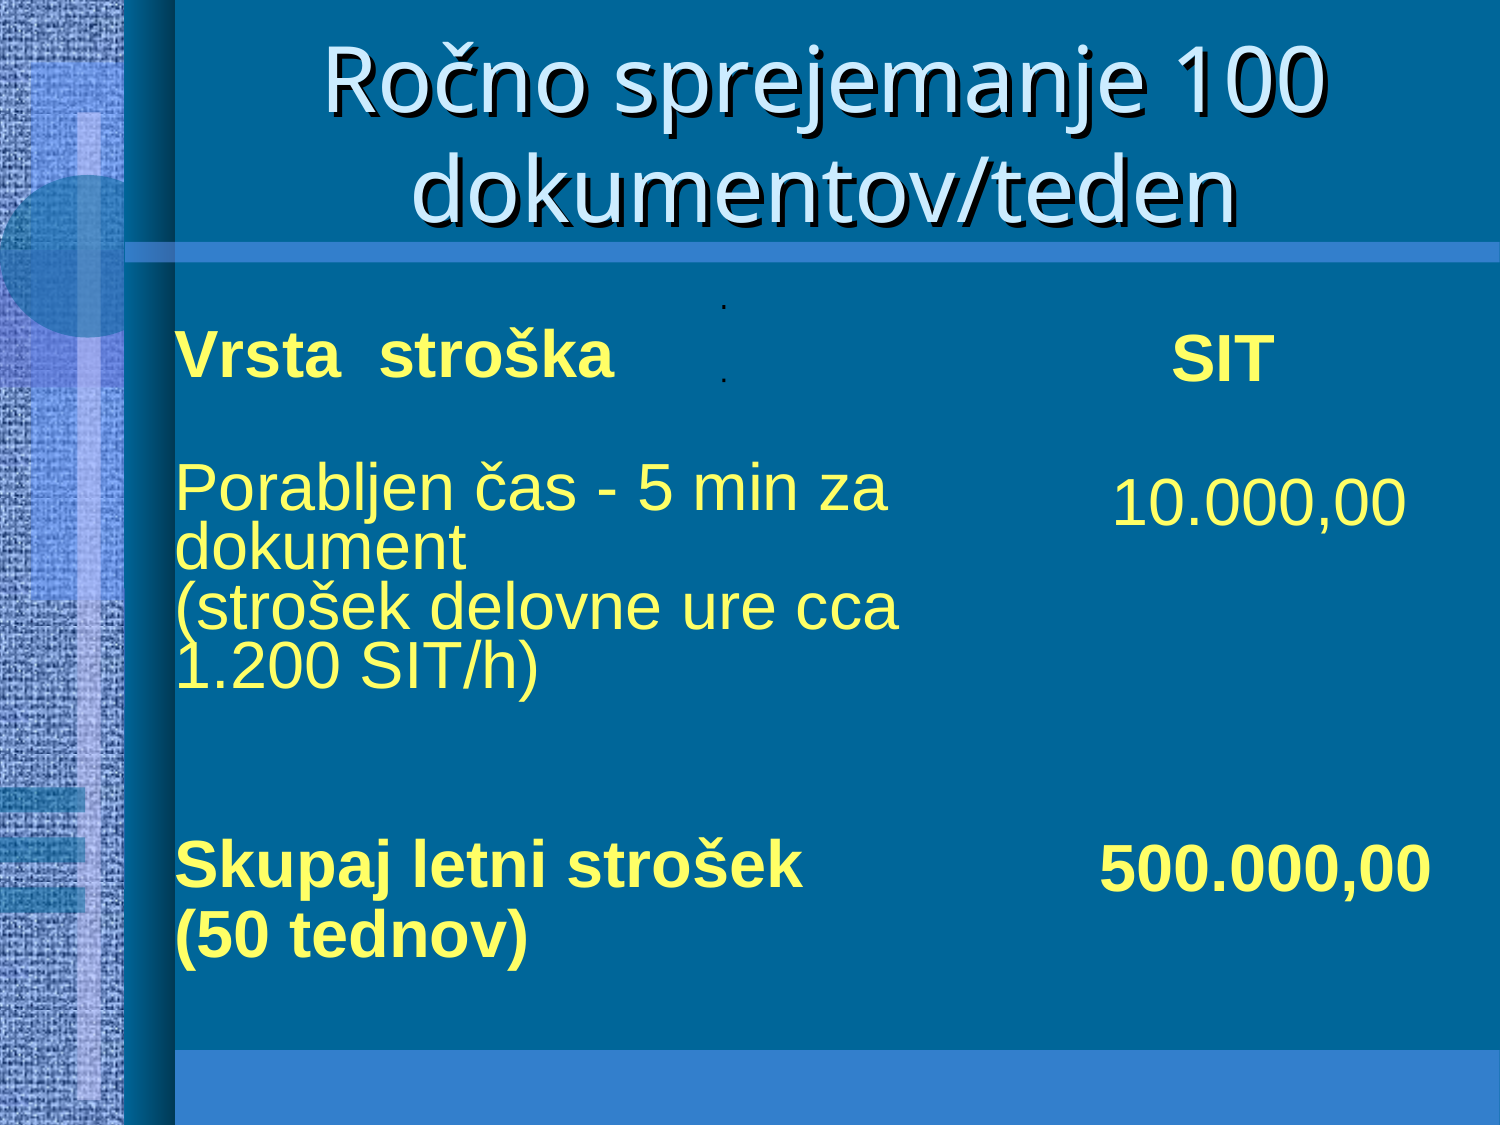

# Ročno sprejemanje 100 dokumentov/teden
Vrsta stroška
SIT
Porabljen čas - 5 min za
10.000,00
dokument
(strošek delovne ure cca
1.200 SIT/h)
Skupaj letni strošek
500.000,00
(50 tednov)